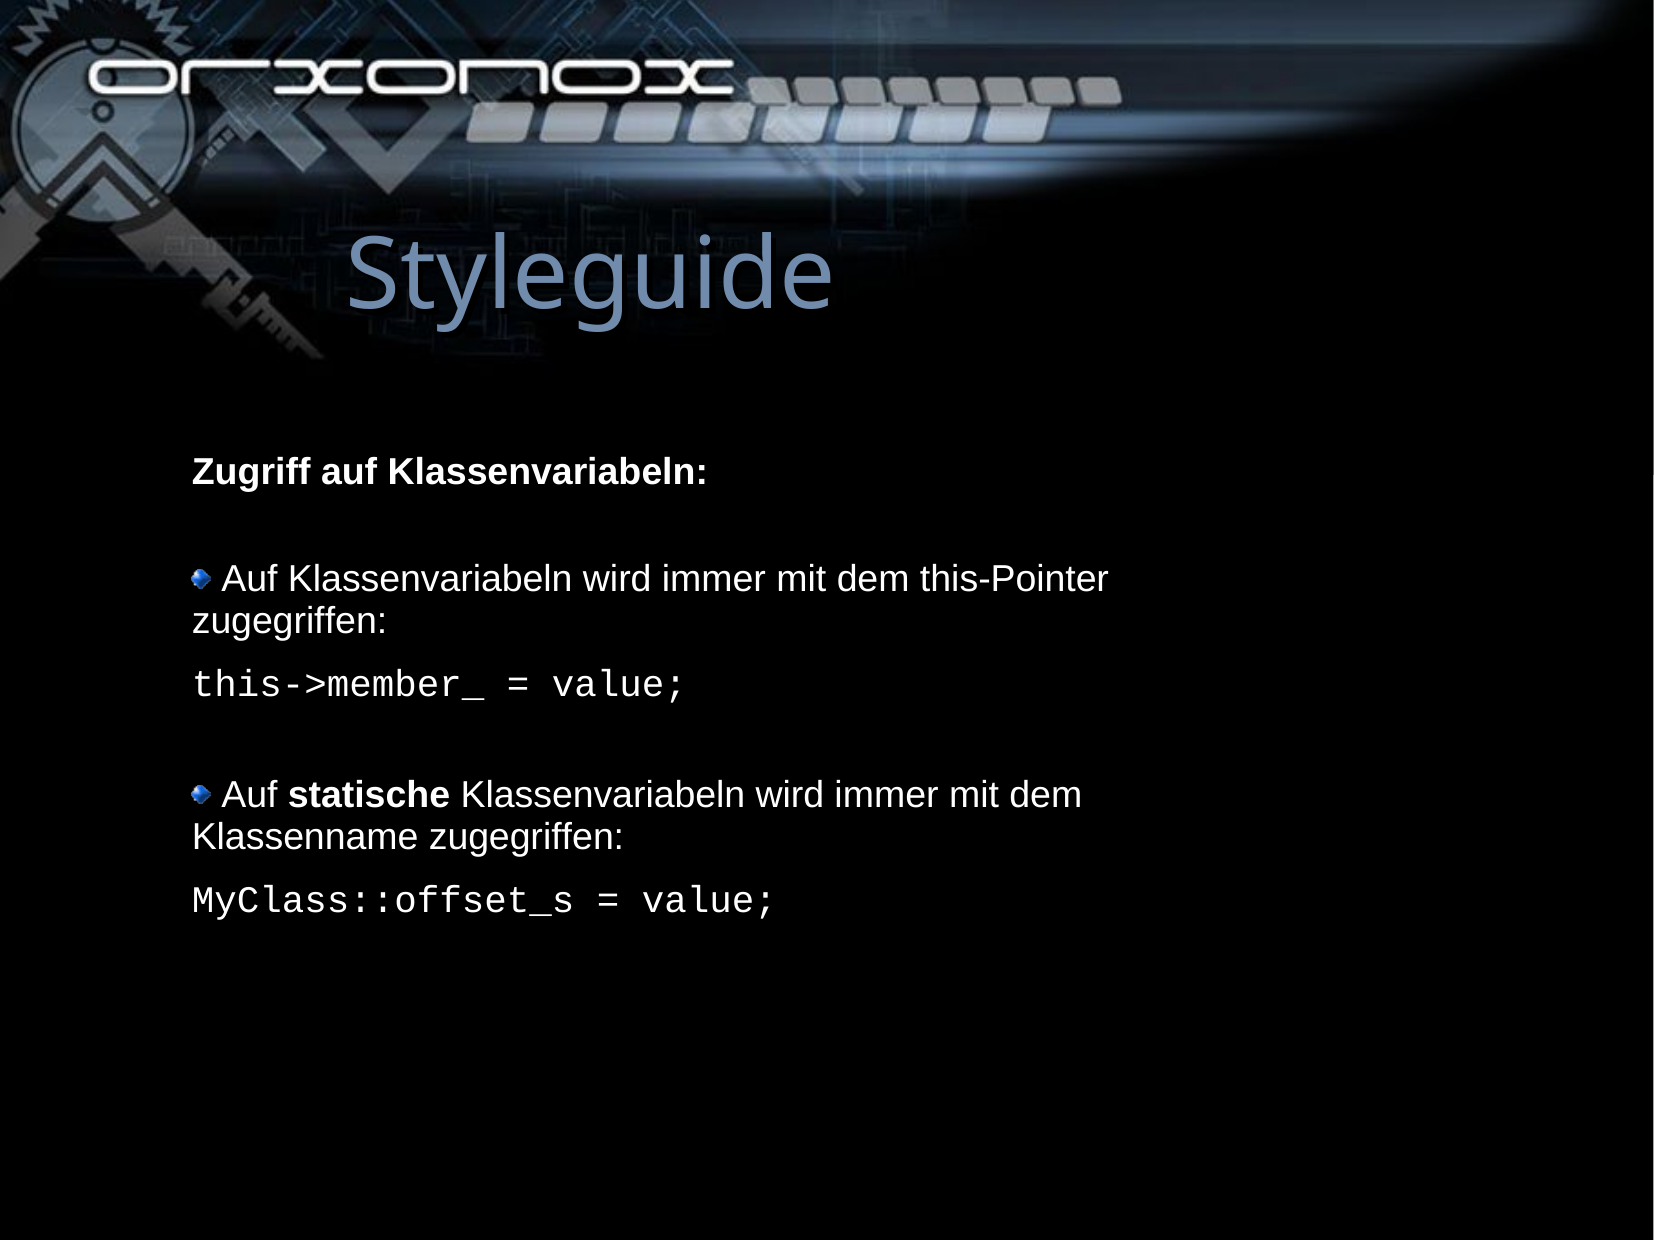

Styleguide
Zugriff auf Klassenvariabeln:
 Auf Klassenvariabeln wird immer mit dem this-Pointer zugegriffen:
this->member_ = value;
 Auf statische Klassenvariabeln wird immer mit dem Klassenname zugegriffen:
MyClass::offset_s = value;